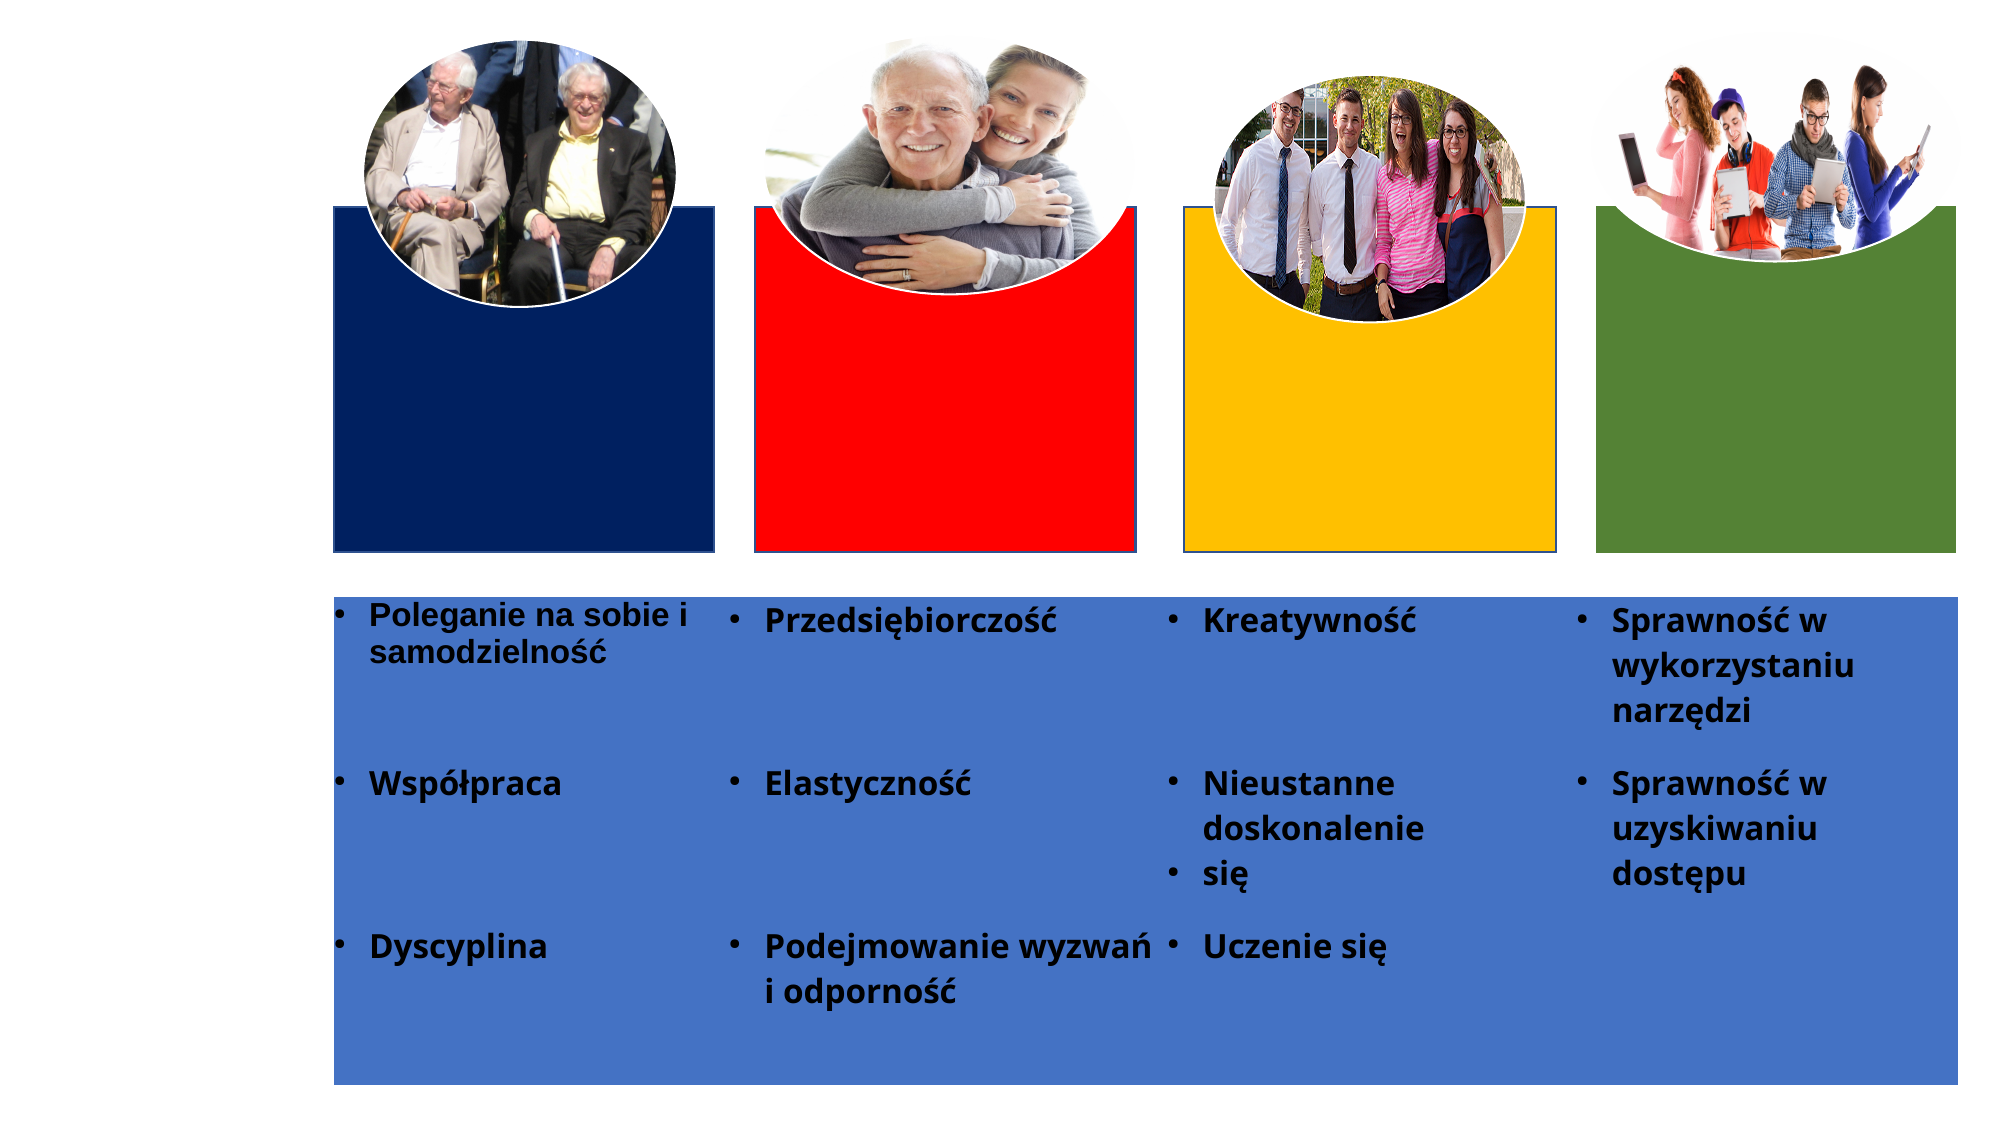

| Poleganie na sobie i samodzielność | Przedsiębiorczość | Kreatywność | Sprawność w wykorzystaniu narzędzi |
| --- | --- | --- | --- |
| Współpraca | Elastyczność | Nieustanne doskonalenie się | Sprawność w uzyskiwaniu dostępu |
| Dyscyplina | Podejmowanie wyzwań i odporność | Uczenie się | |